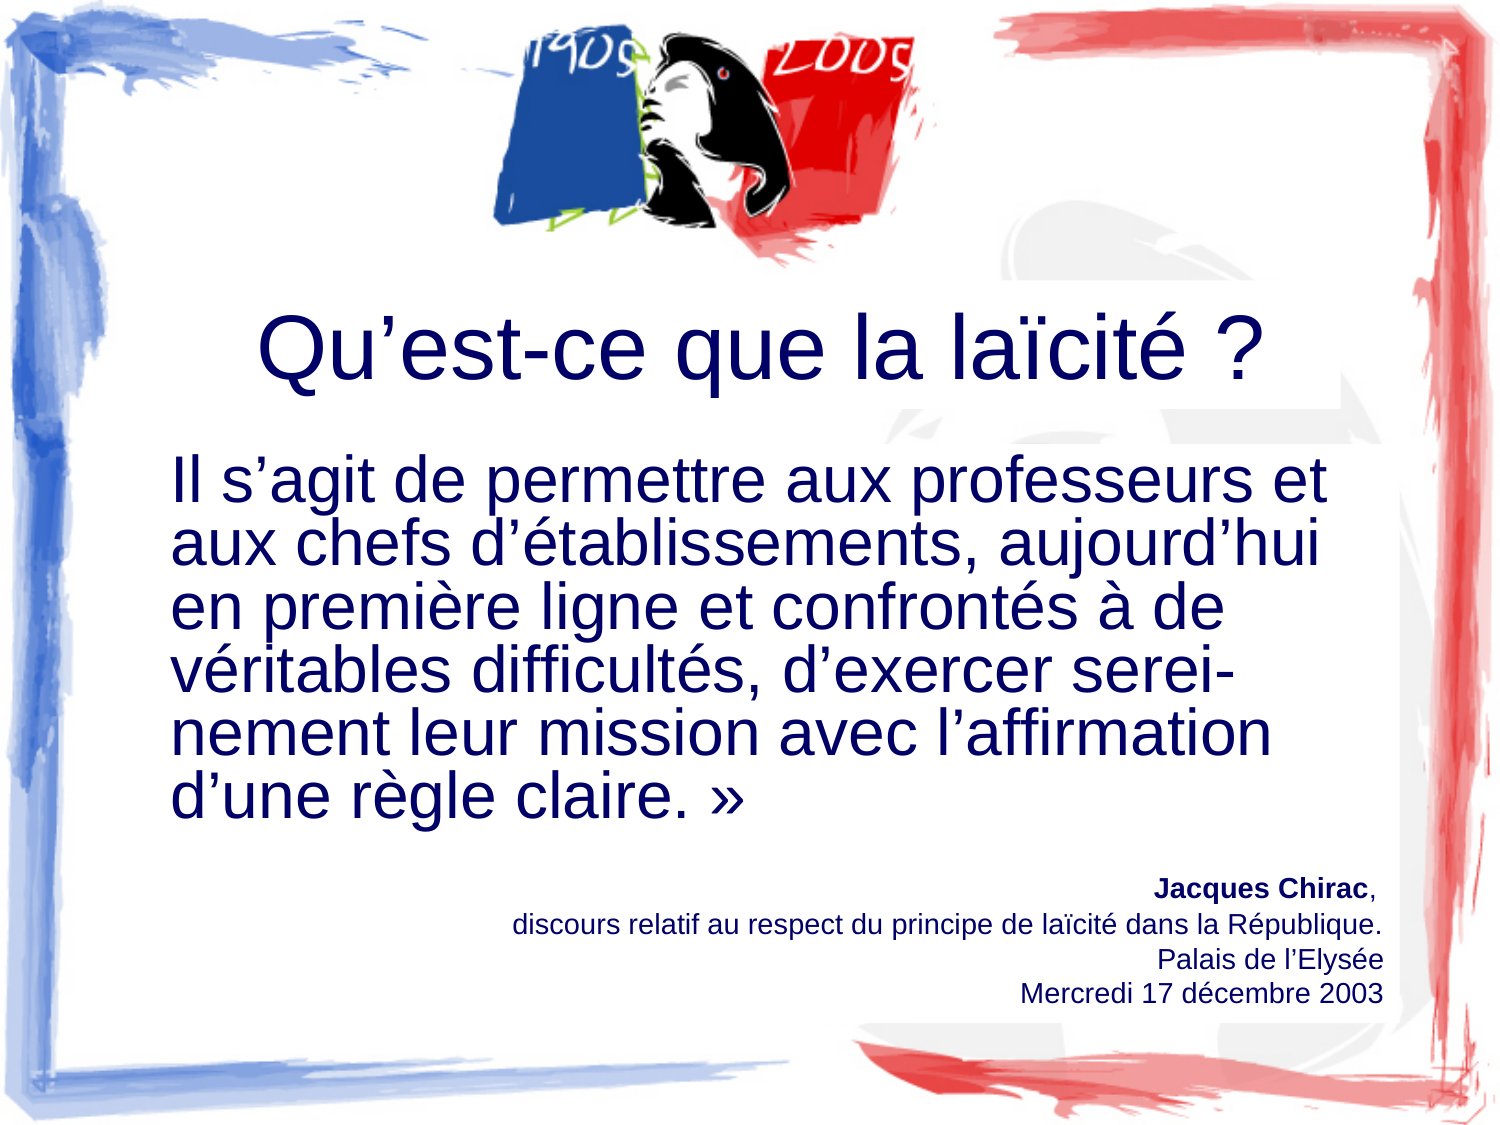

# Qu’est-ce que la laïcité ?
	Il s’agit de permettre aux professeurs et aux chefs d’établissements, aujourd’hui en première ligne et confrontés à de véritables difficultés, d’exercer serei-nement leur mission avec l’affirmation d’une règle claire. »
Jacques Chirac,
discours relatif au respect du principe de laïcité dans la République.
 Palais de l’Elysée
Mercredi 17 décembre 2003